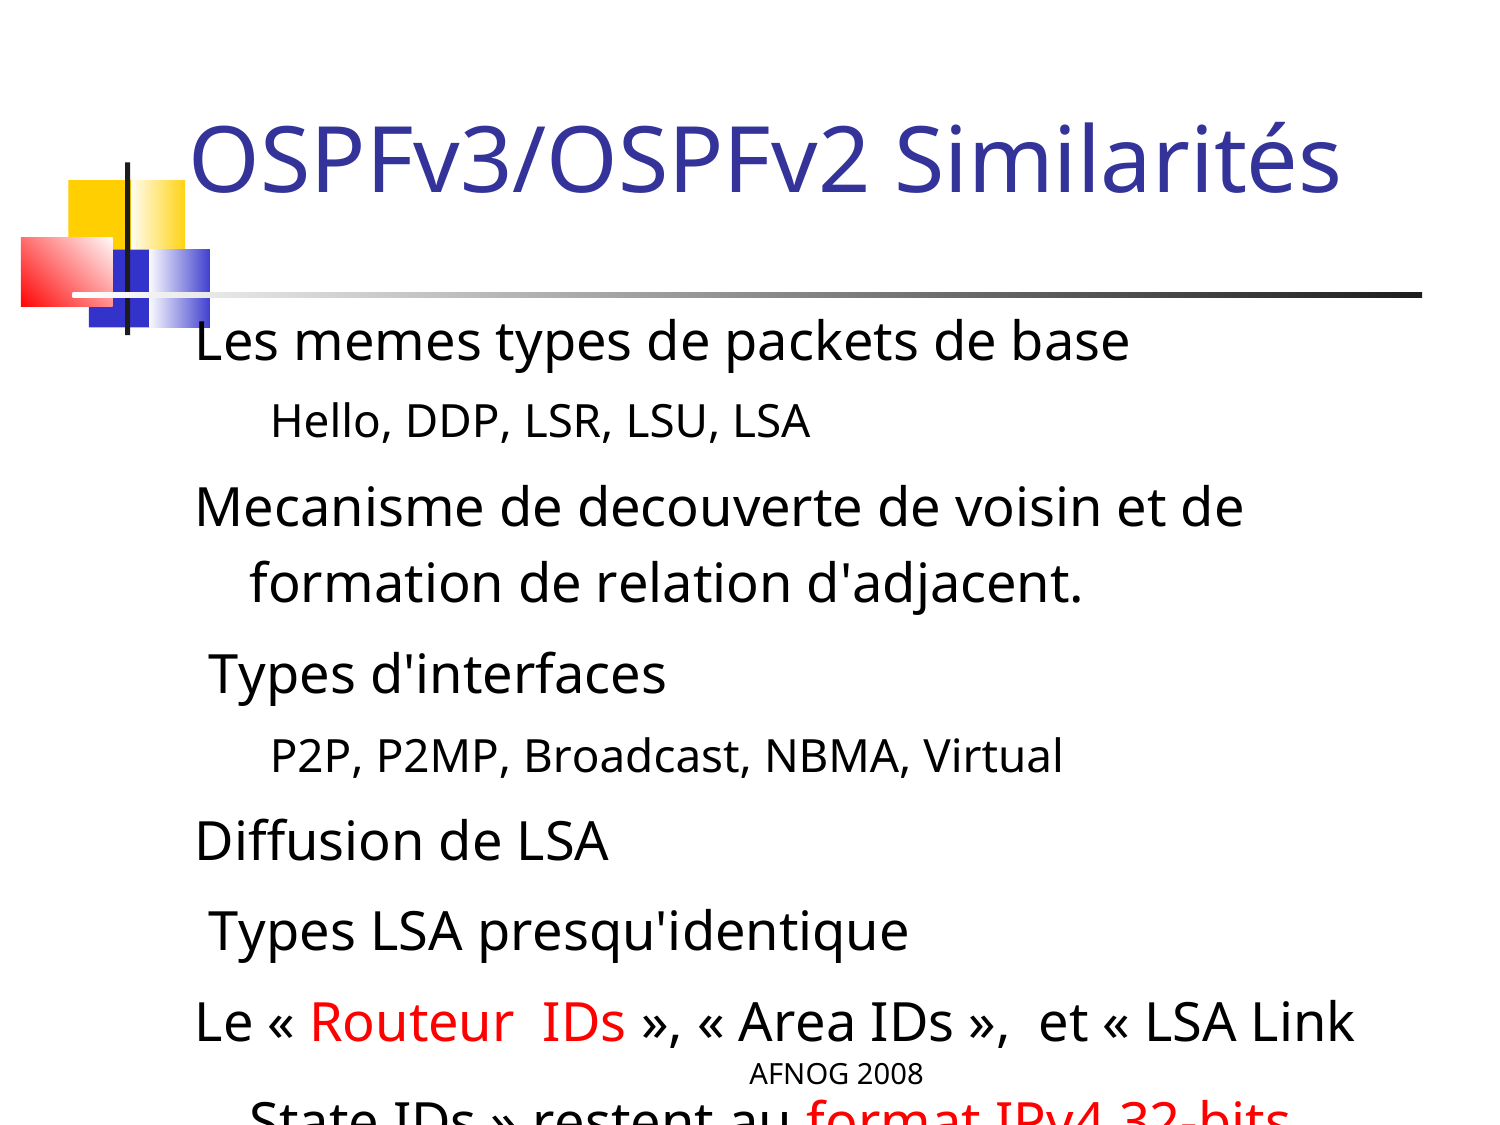

# OSPFv3/OSPFv2 Similarités
Les memes types de packets de base
Hello, DDP, LSR, LSU, LSA
Mecanisme de decouverte de voisin et de formation de relation d'adjacent.
 Types d'interfaces
P2P, P2MP, Broadcast, NBMA, Virtual
Diffusion de LSA
 Types LSA presqu'identique
Le « Routeur  IDs », « Area IDs », et « LSA Link State IDs » restent au format IPv4 32-bits.
AFNOG 2008